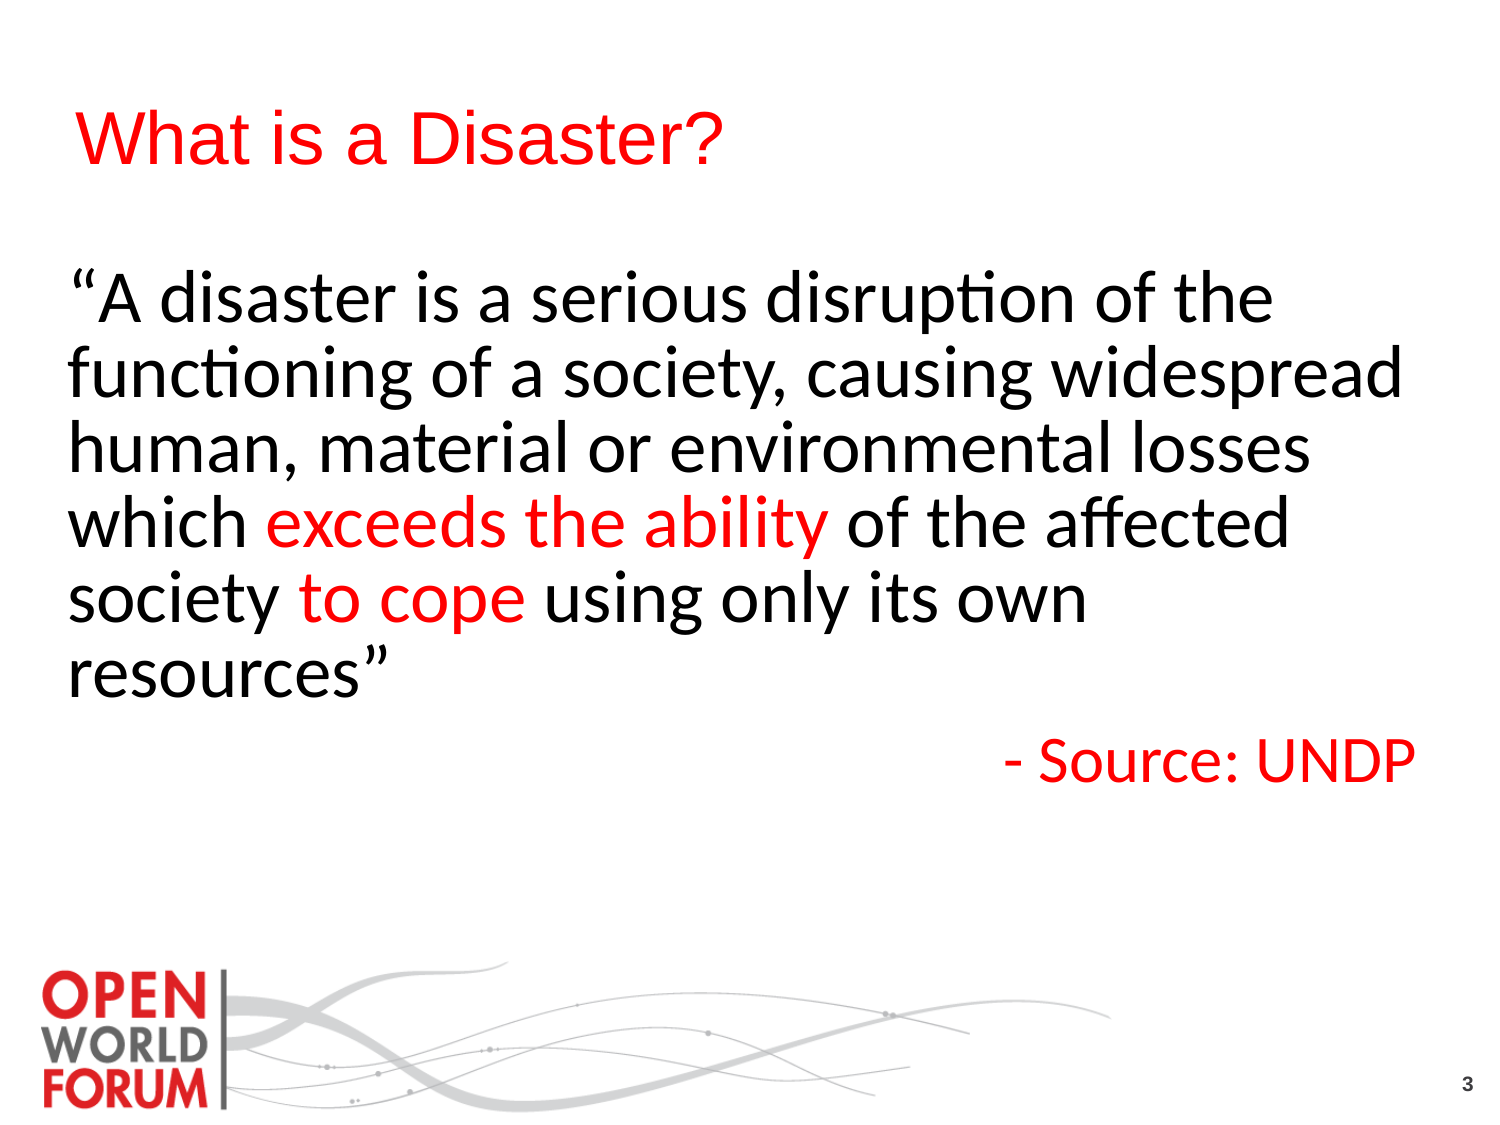

# What is a Disaster?
“A disaster is a serious disruption of the functioning of a society, causing widespread human, material or environmental losses which exceeds the ability of the affected society to cope using only its own resources”
- Source: UNDP
3